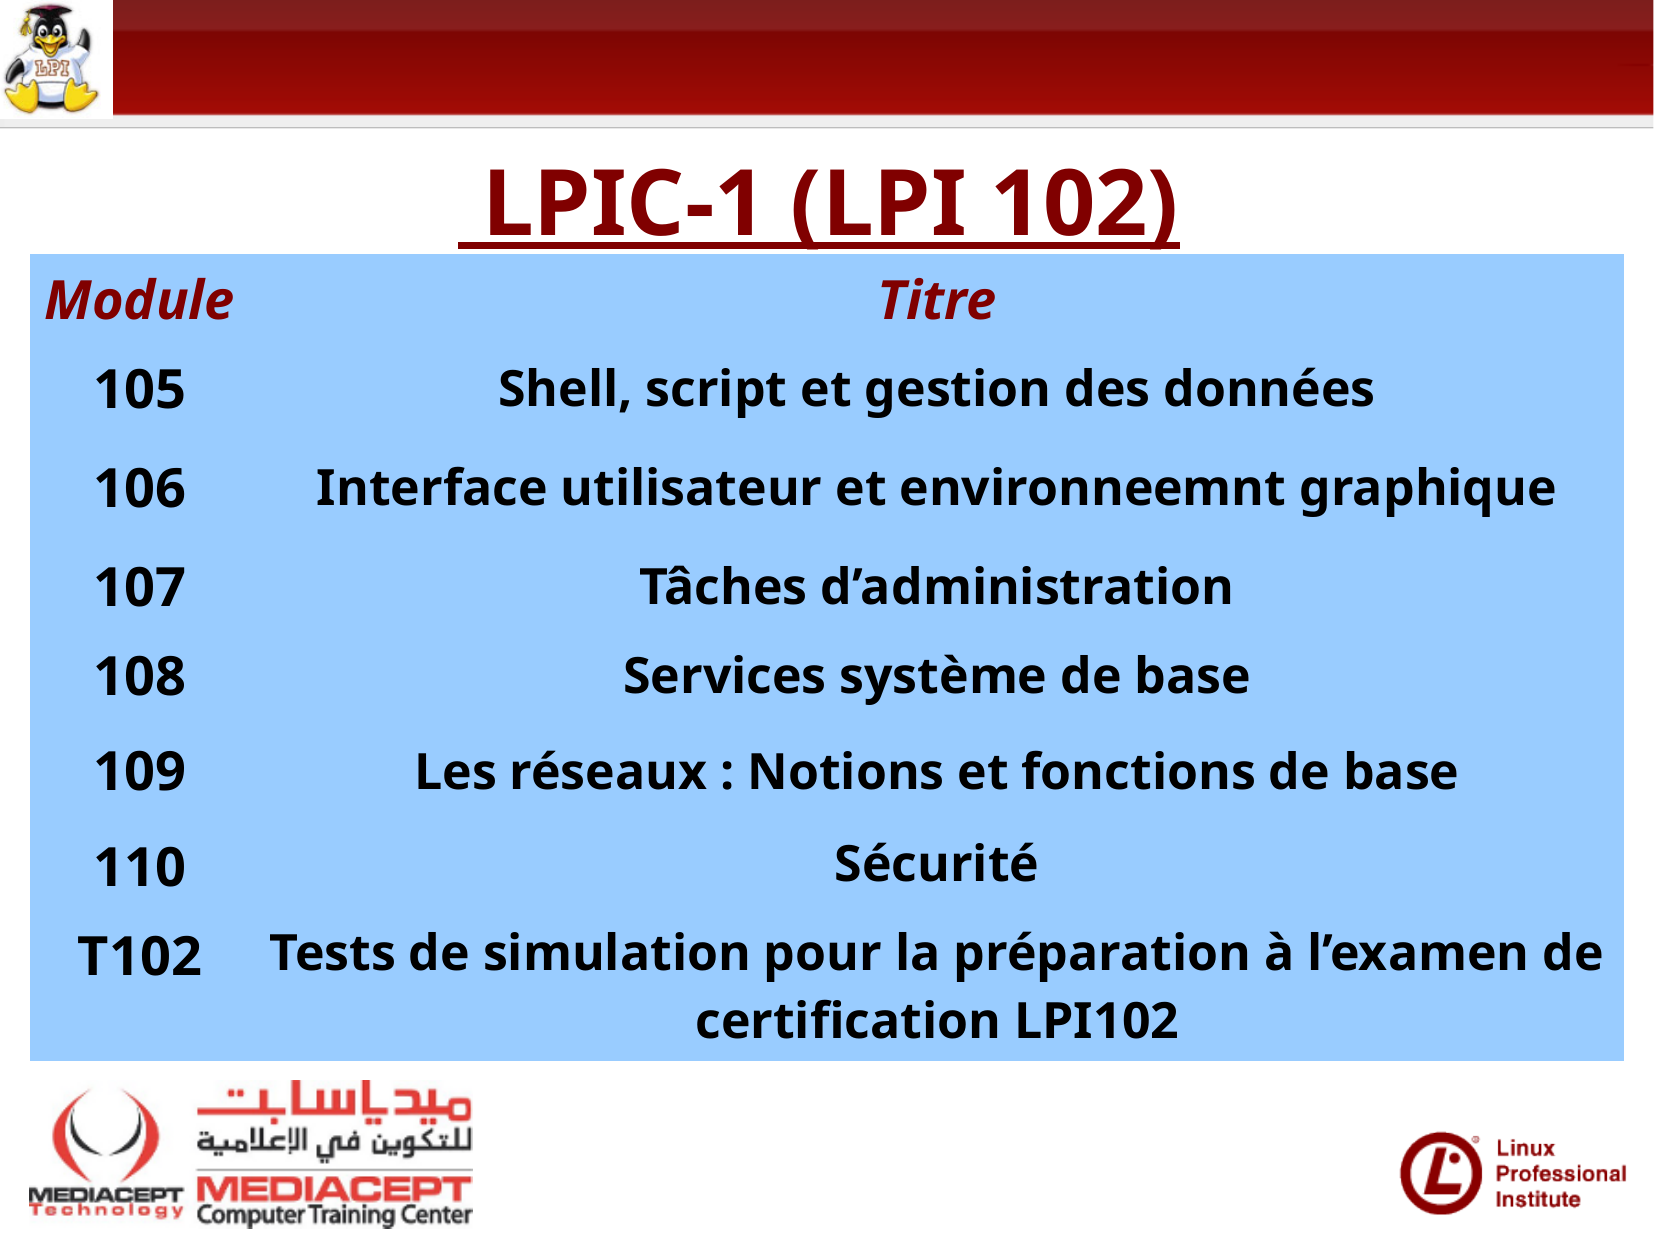

LPIC-1 (LPI 102)
| Module | Titre |
| --- | --- |
| 105 | Shell, script et gestion des données |
| 106 | Interface utilisateur et environneemnt graphique |
| 107 | Tâches d’administration |
| 108 | Services système de base |
| 109 | Les réseaux : Notions et fonctions de base |
| 110 | Sécurité |
| T102 | Tests de simulation pour la préparation à l’examen de certification LPI102 |